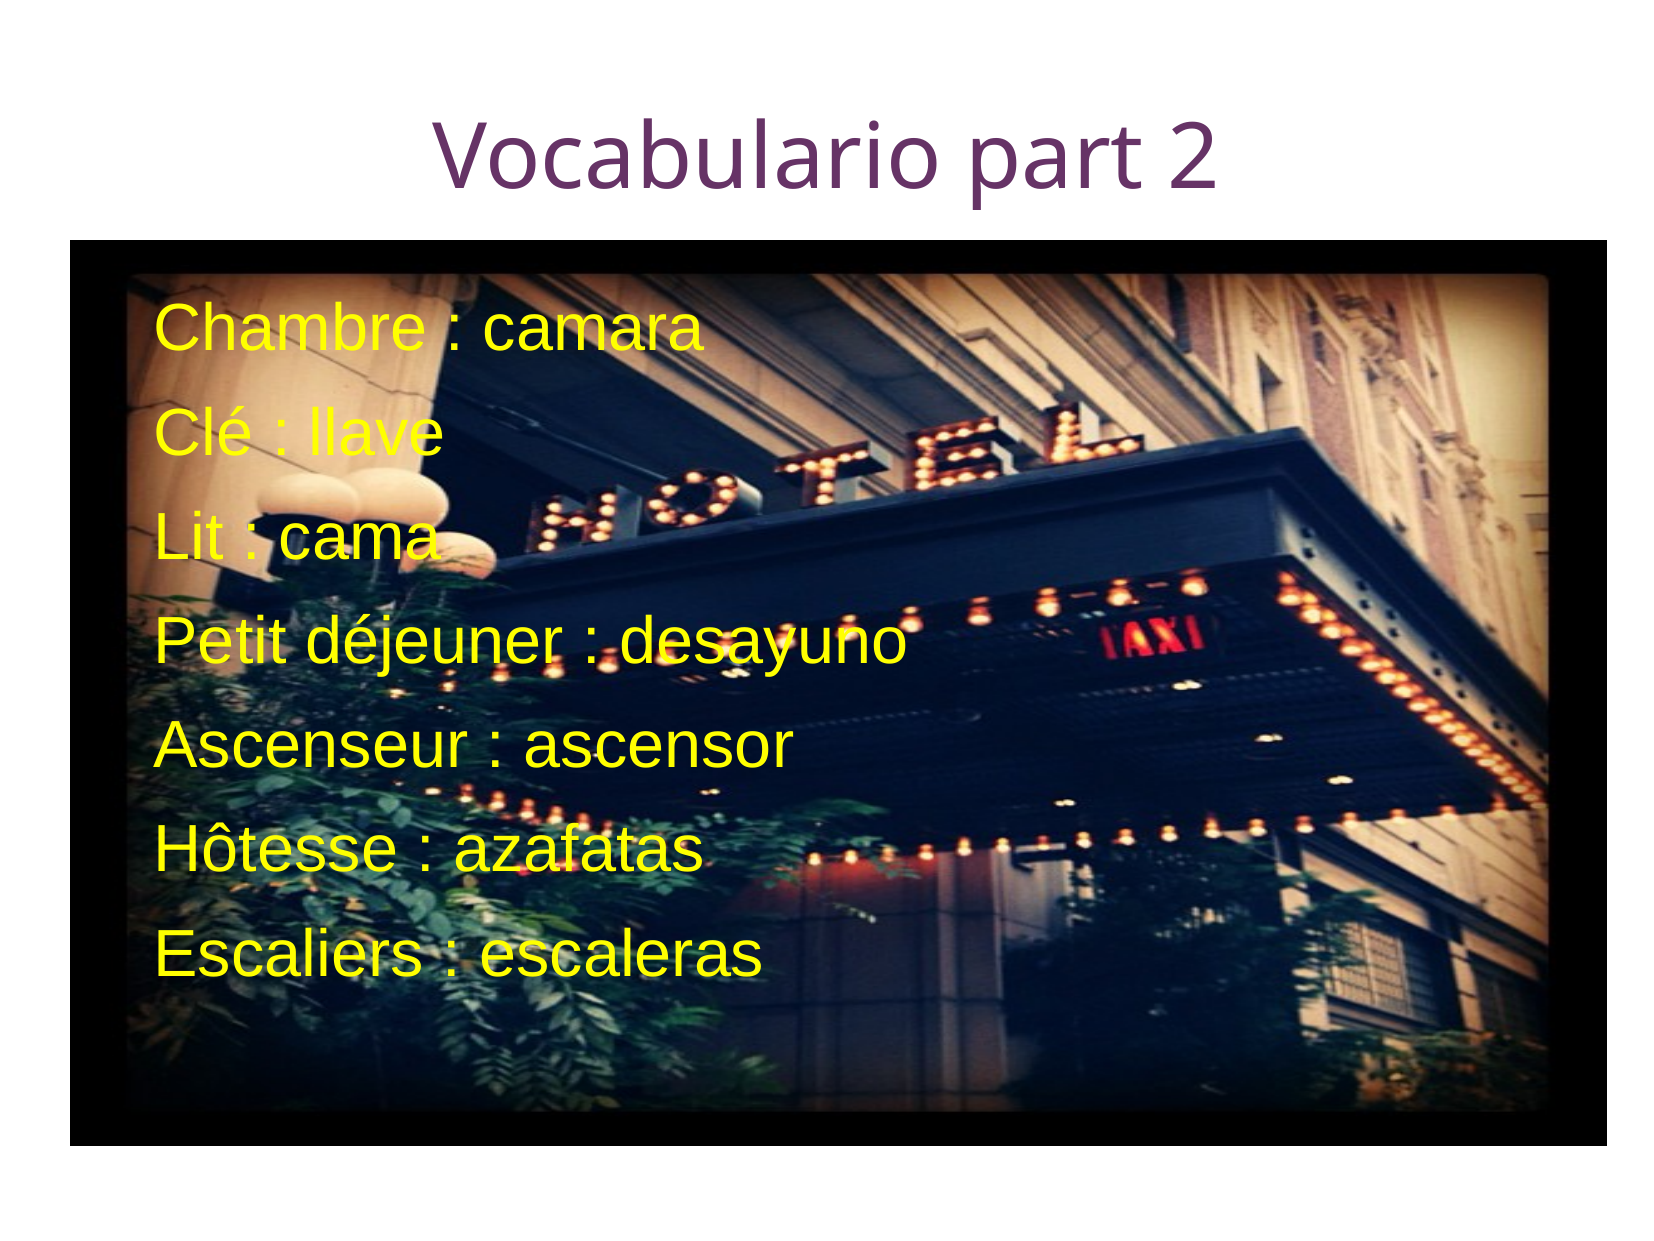

# Vocabulario part 2
Chambre : camara
Clé : llave
Lit : cama
Petit déjeuner : desayuno
Ascenseur : ascensor
Hôtesse : azafatas
Escaliers : escaleras